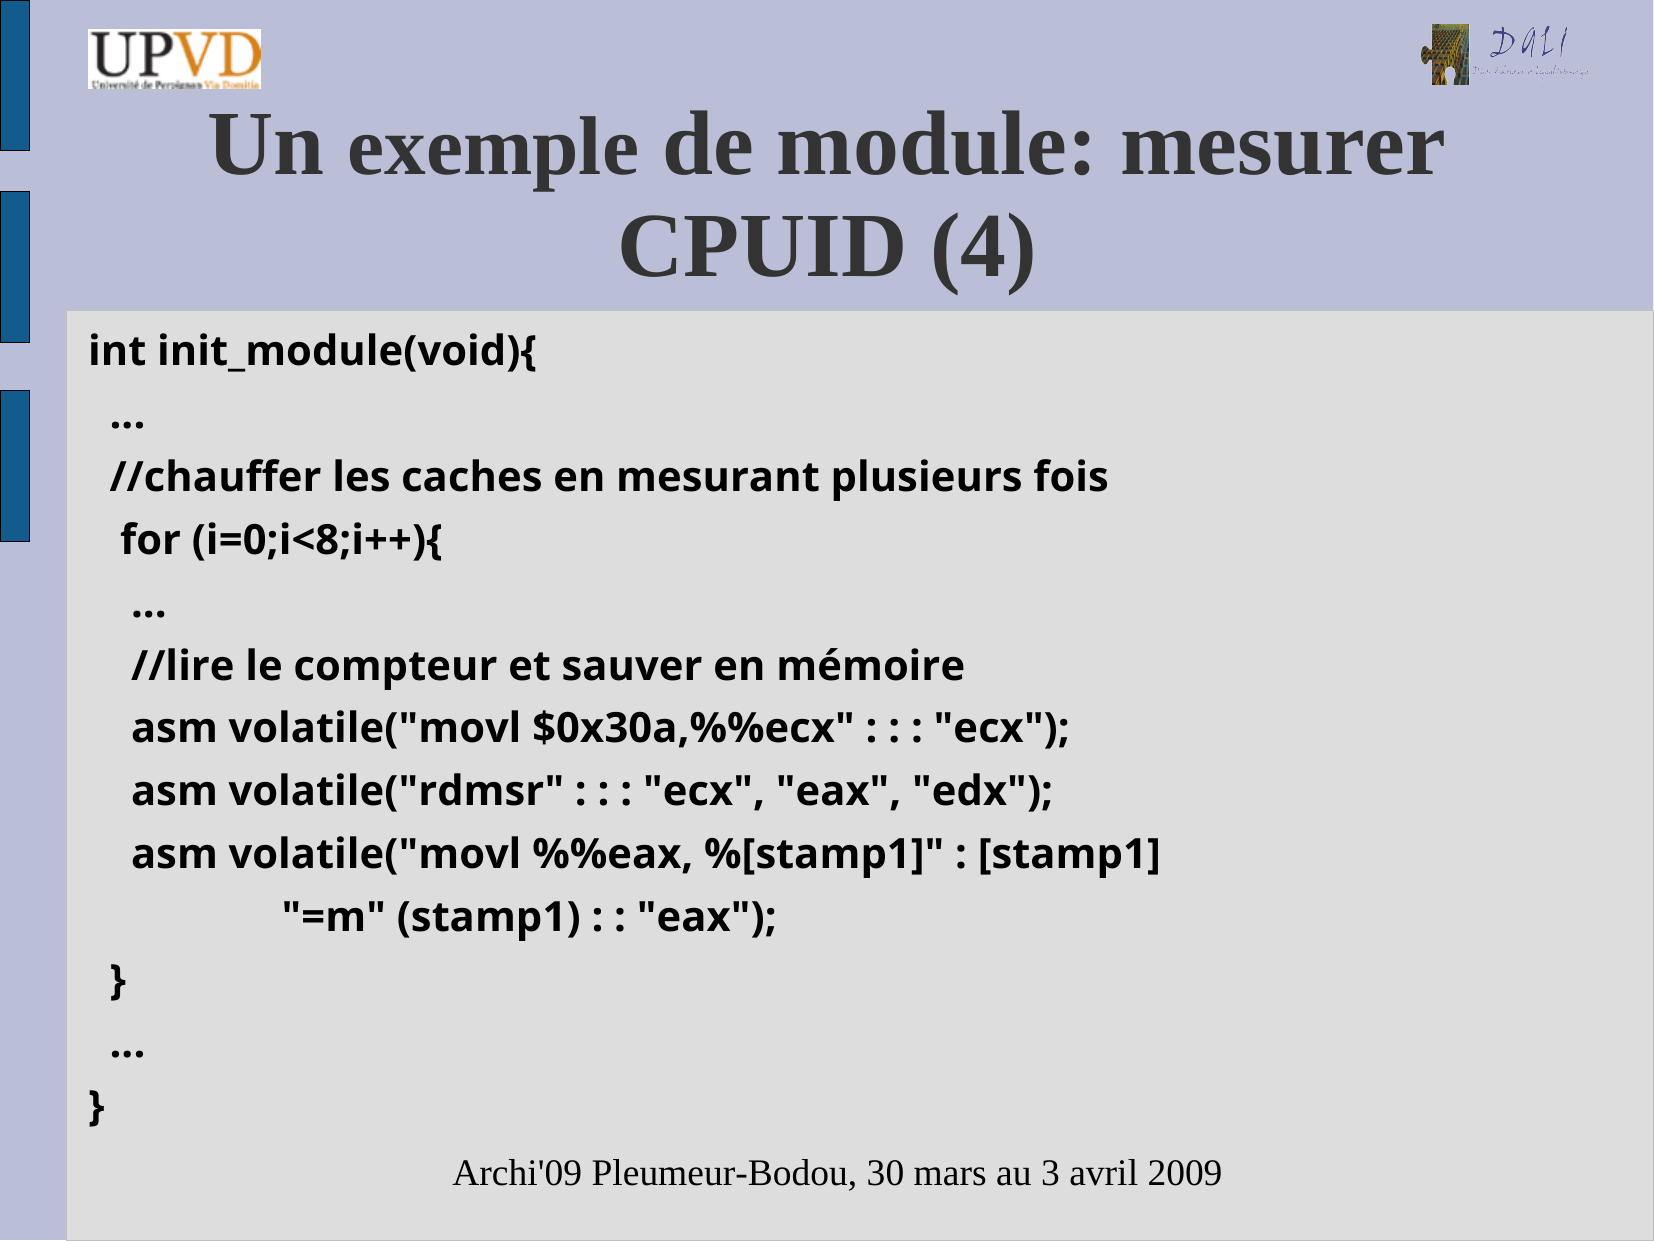

# Un exemple de module: mesurer CPUID (4)
int init_module(void){
 ...
 //chauffer les caches en mesurant plusieurs fois
 for (i=0;i<8;i++){
 ...
 //lire le compteur et sauver en mémoire
 asm volatile("movl $0x30a,%%ecx" : : : "ecx");
 asm volatile("rdmsr" : : : "ecx", "eax", "edx");
 asm volatile("movl %%eax, %[stamp1]" : [stamp1]
 "=m" (stamp1) : : "eax");
 }
 ...
}
Archi'09 Pleumeur-Bodou, 30 mars au 3 avril 2009